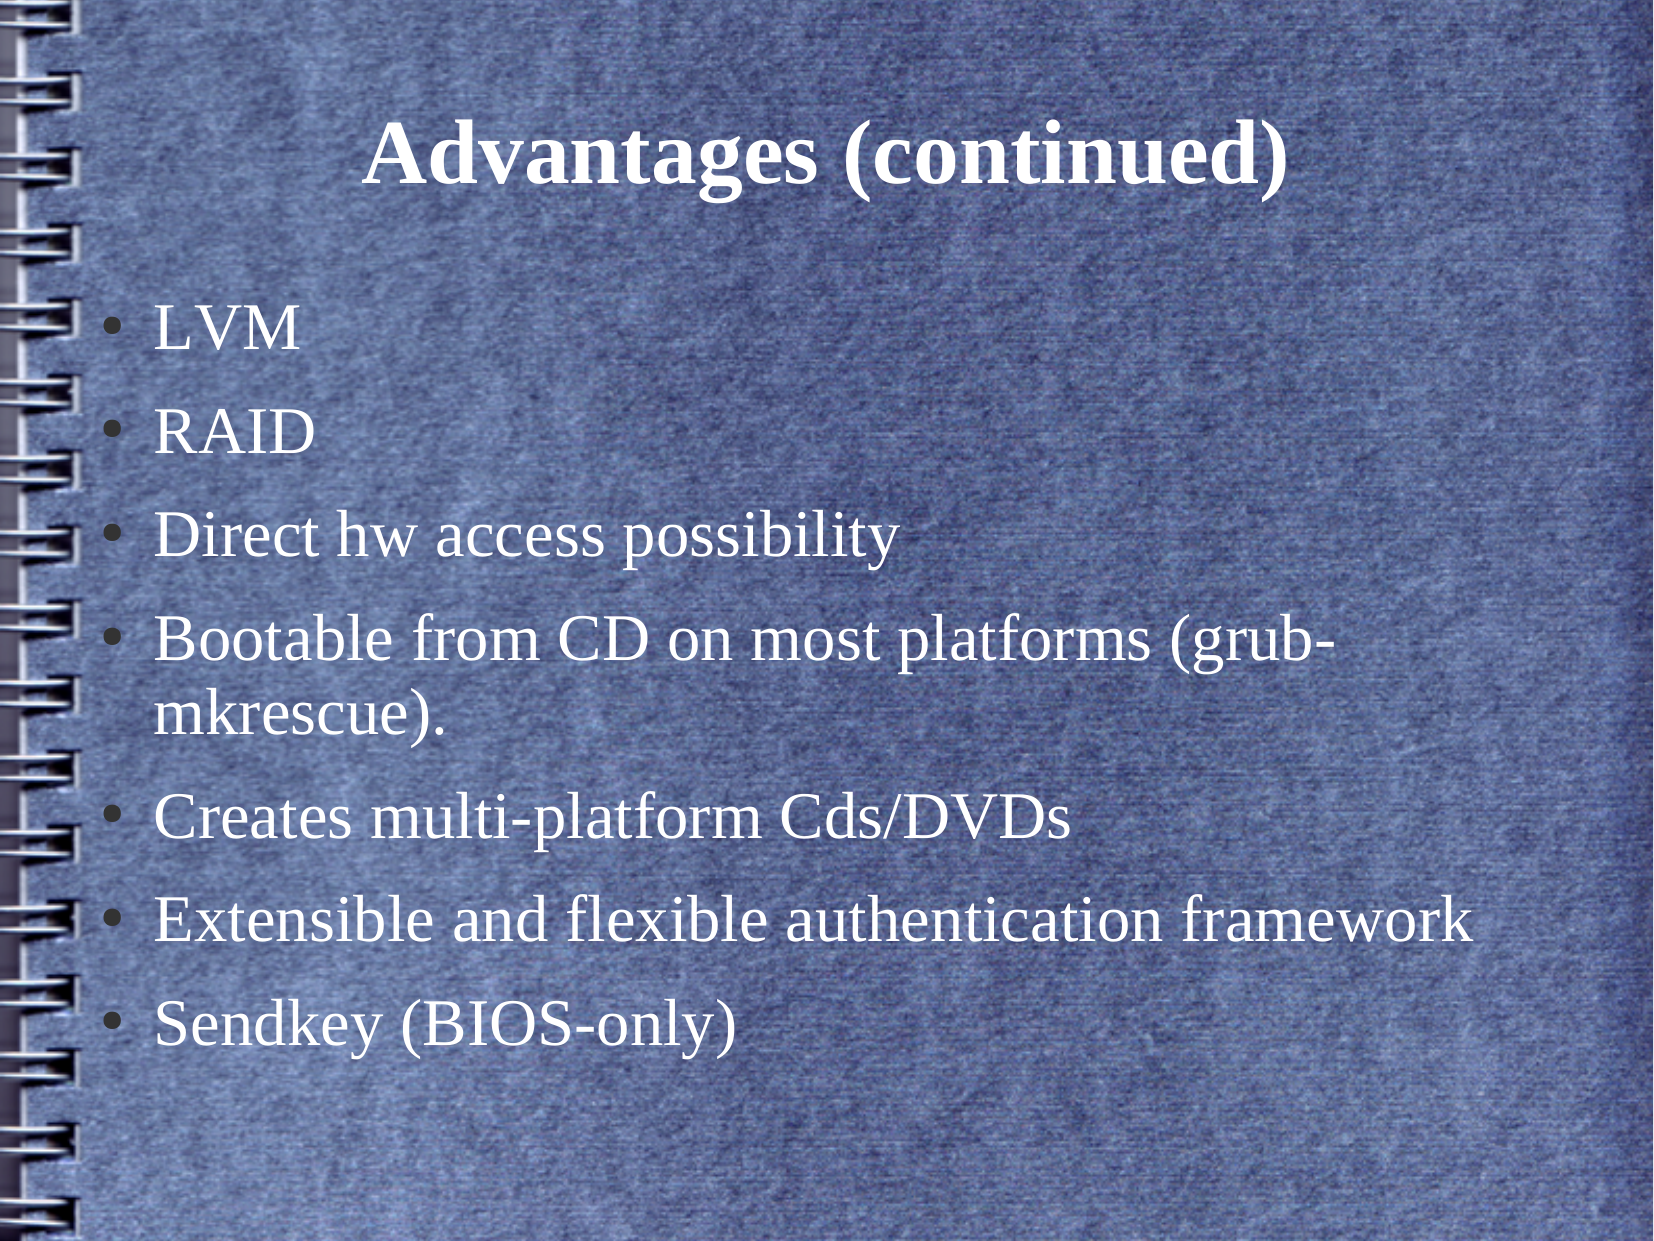

# Advantages (continued)
LVM
RAID
Direct hw access possibility
Bootable from CD on most platforms (grub-mkrescue).
Creates multi-platform Cds/DVDs
Extensible and flexible authentication framework
Sendkey (BIOS-only)